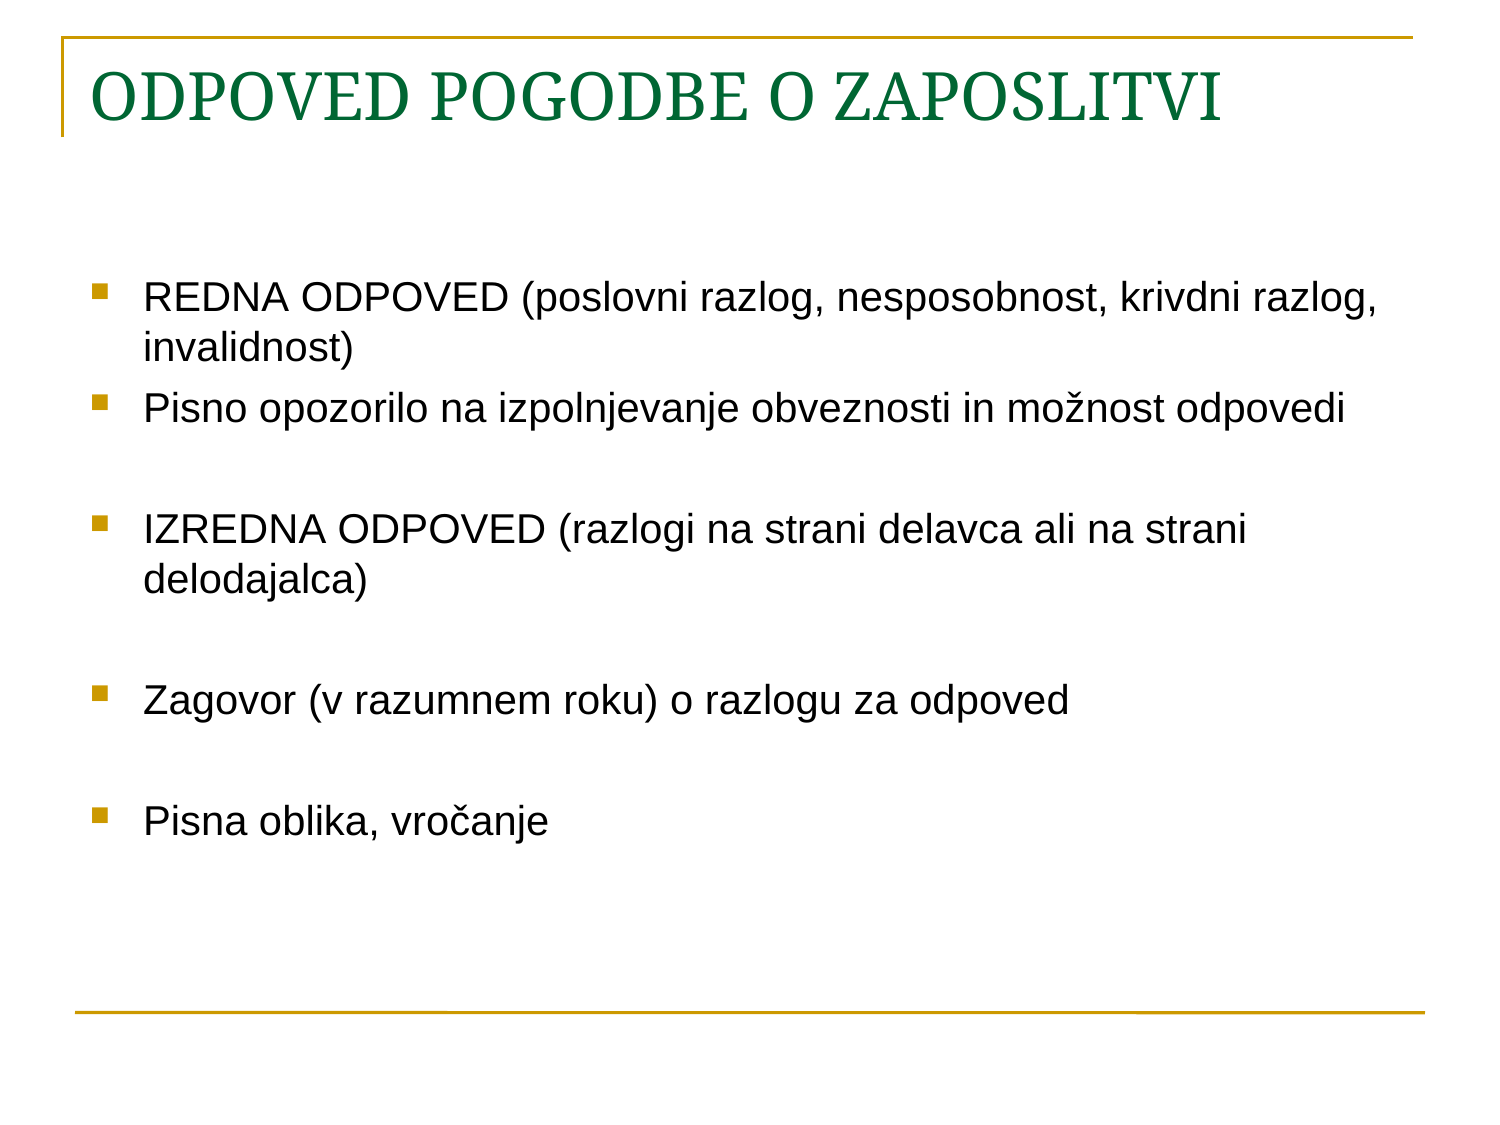

# ODPOVED POGODBE O ZAPOSLITVI
REDNA ODPOVED (poslovni razlog, nesposobnost, krivdni razlog, invalidnost)
Pisno opozorilo na izpolnjevanje obveznosti in možnost odpovedi
IZREDNA ODPOVED (razlogi na strani delavca ali na strani delodajalca)‏
Zagovor (v razumnem roku) o razlogu za odpoved
Pisna oblika, vročanje